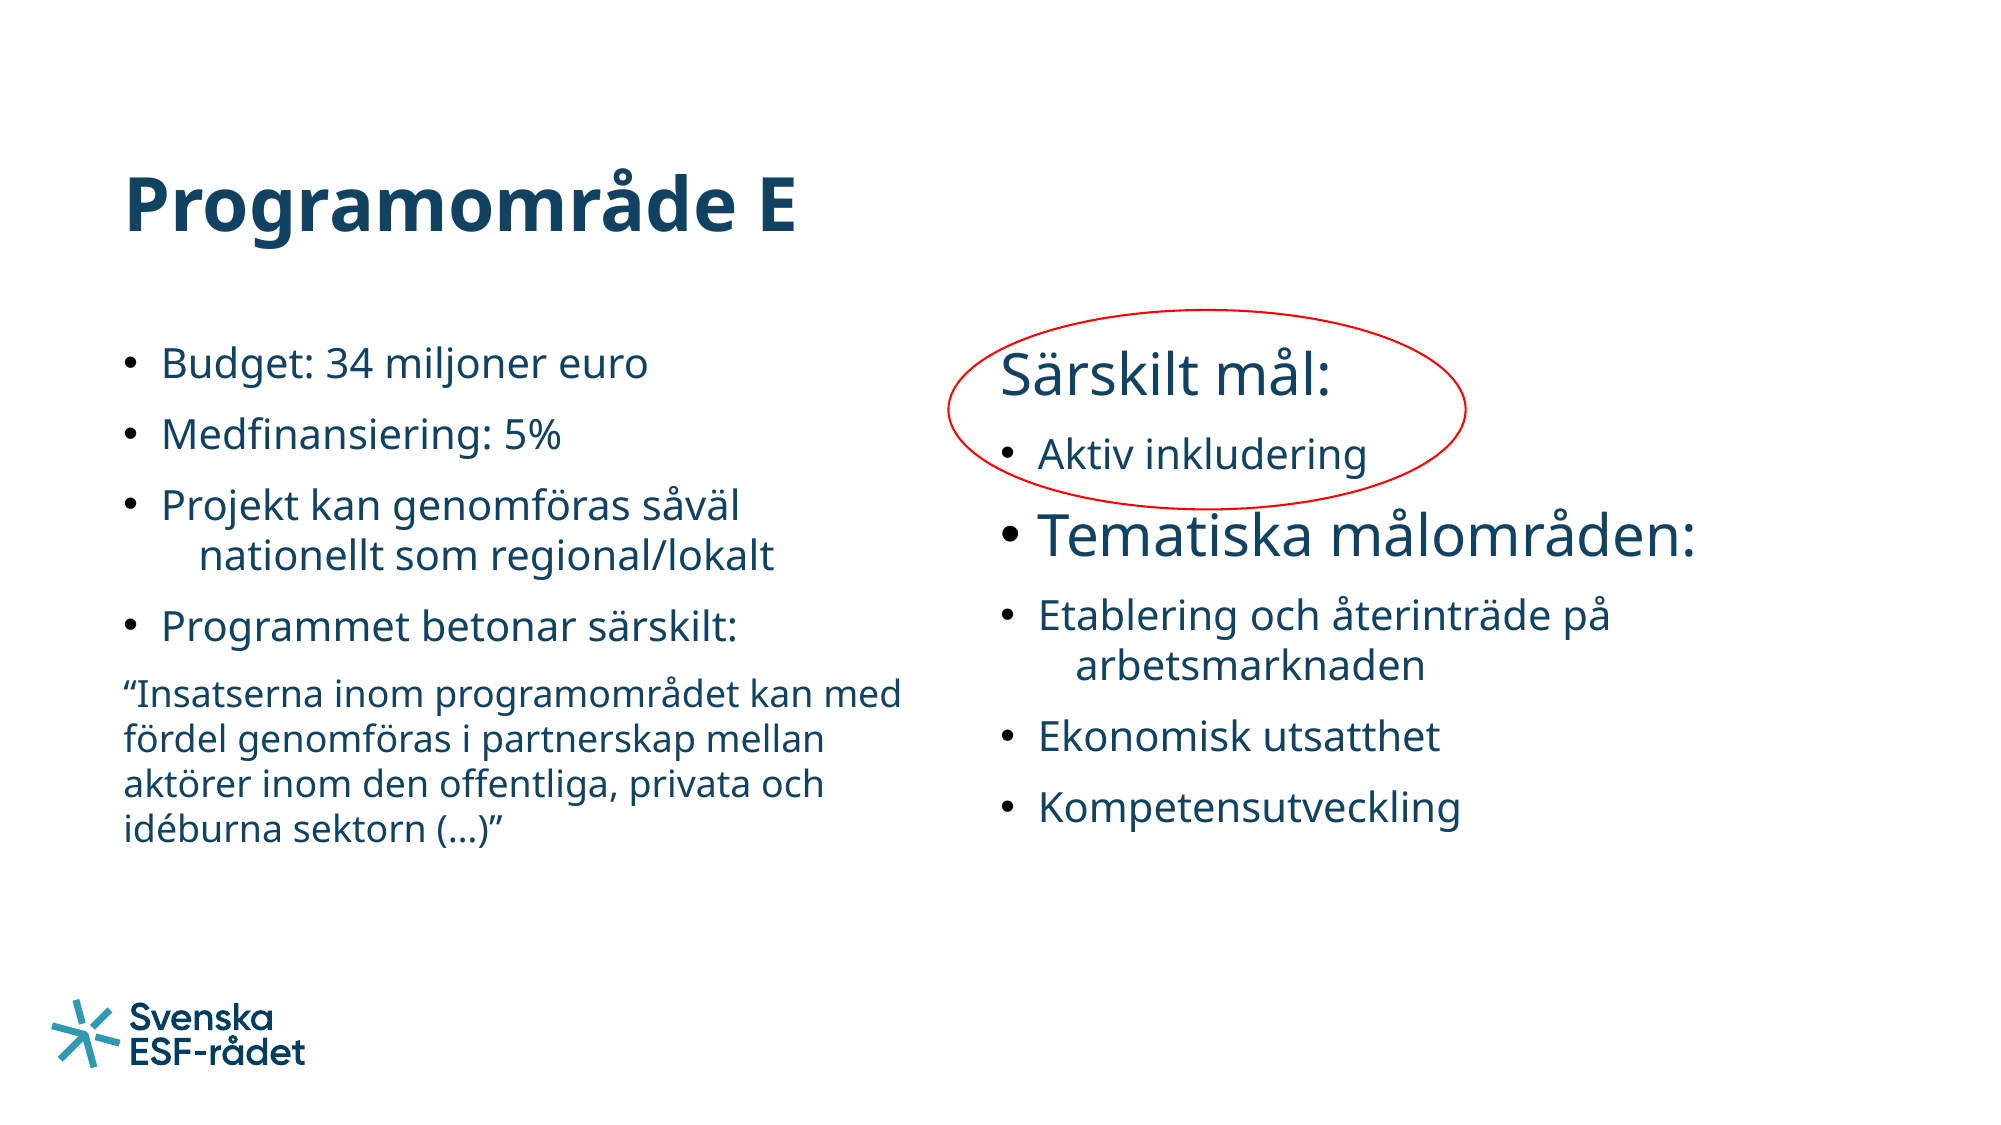

# Programområde E
Budget: 34 miljoner euro
Medfinansiering: 5%
Projekt kan genomföras såväl nationellt som regional/lokalt
Programmet betonar särskilt:
“Insatserna inom programområdet kan med fördel genomföras i partnerskap mellan aktörer inom den offentliga, privata och idéburna sektorn (…)”
Särskilt mål:
Aktiv inkludering
Tematiska målområden:
Etablering och återinträde på arbetsmarknaden
Ekonomisk utsatthet
Kompetensutveckling